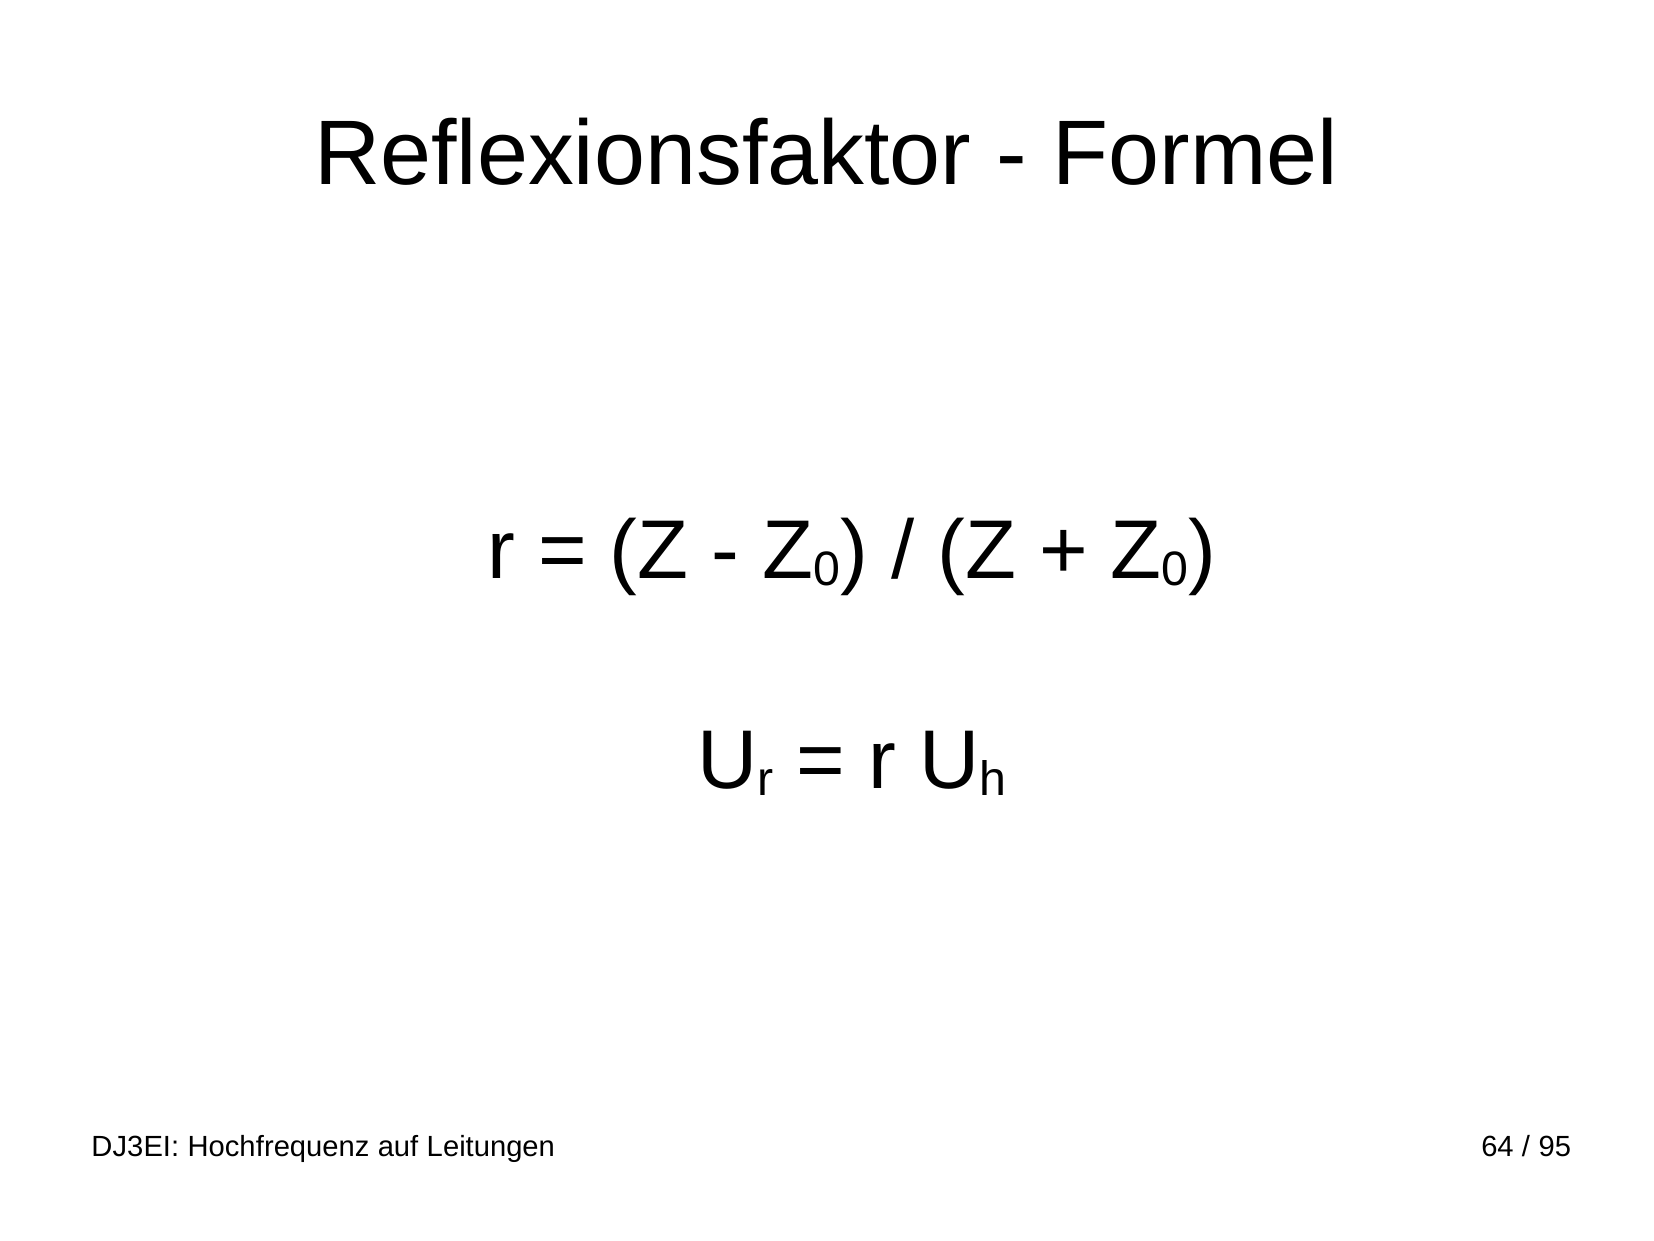

# Reflexionsfaktor - Formel
r = (Z - Z0) / (Z + Z0)
Ur = r Uh